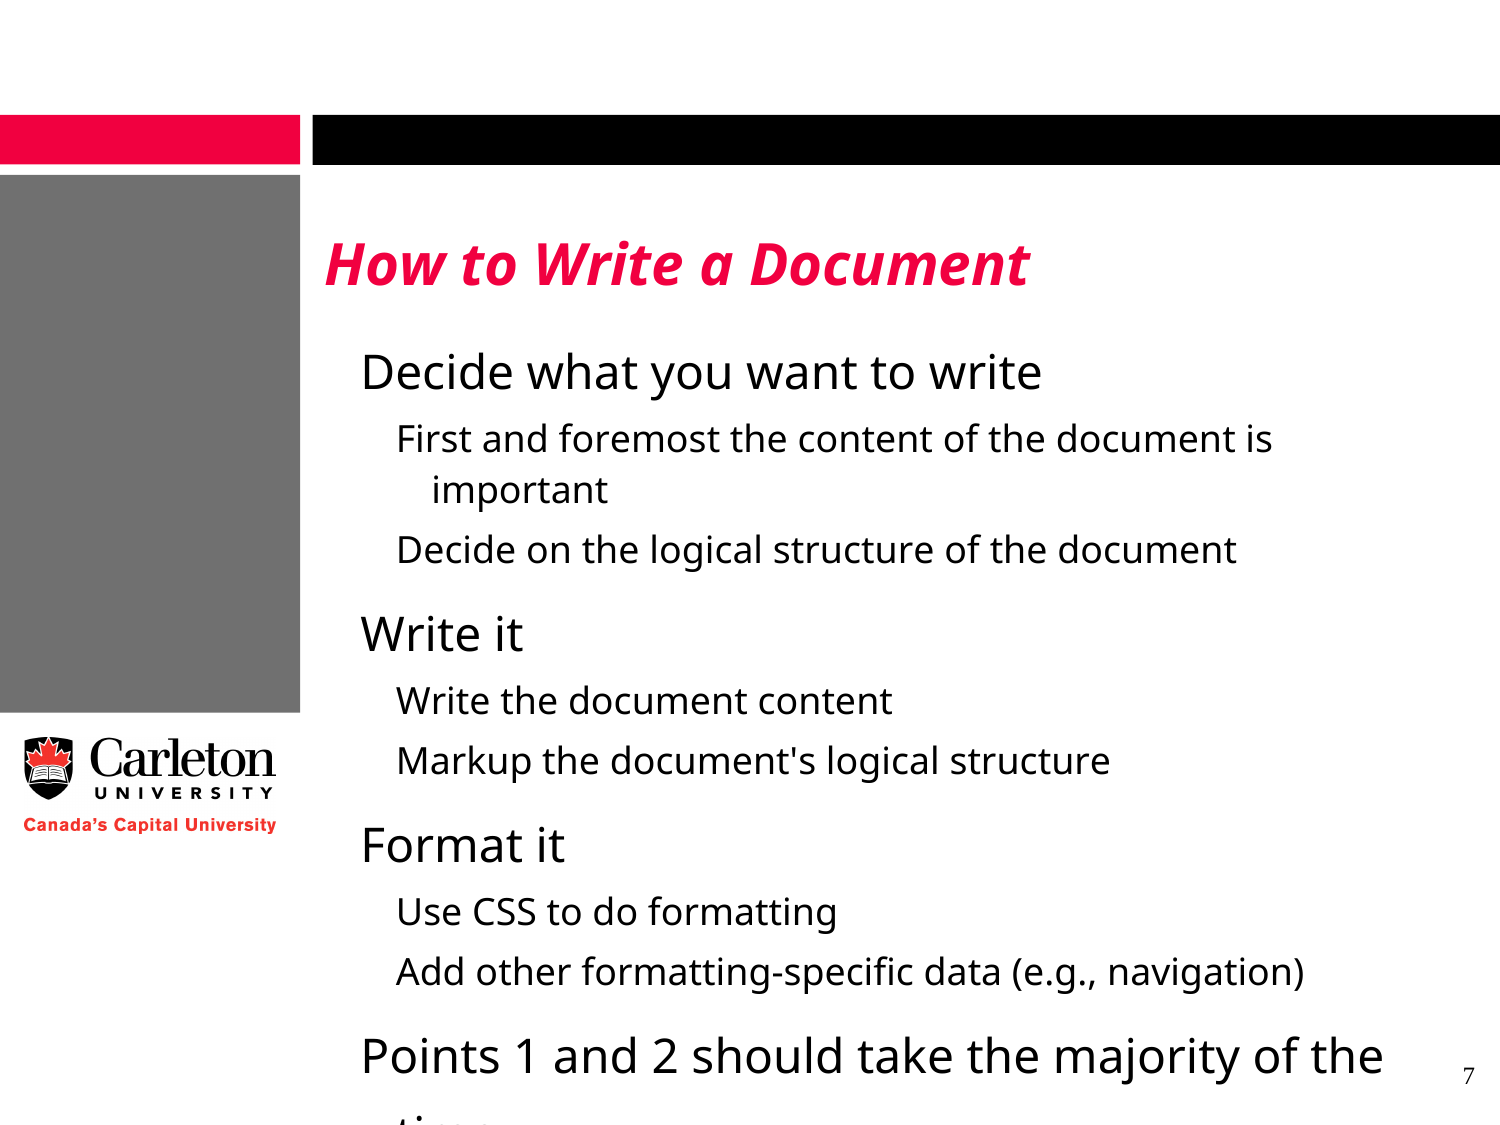

# How to Write a Document
Decide what you want to write
First and foremost the content of the document is important
Decide on the logical structure of the document
Write it
Write the document content
Markup the document's logical structure
Format it
Use CSS to do formatting
Add other formatting-specific data (e.g., navigation)
Points 1 and 2 should take the majority of the time
7